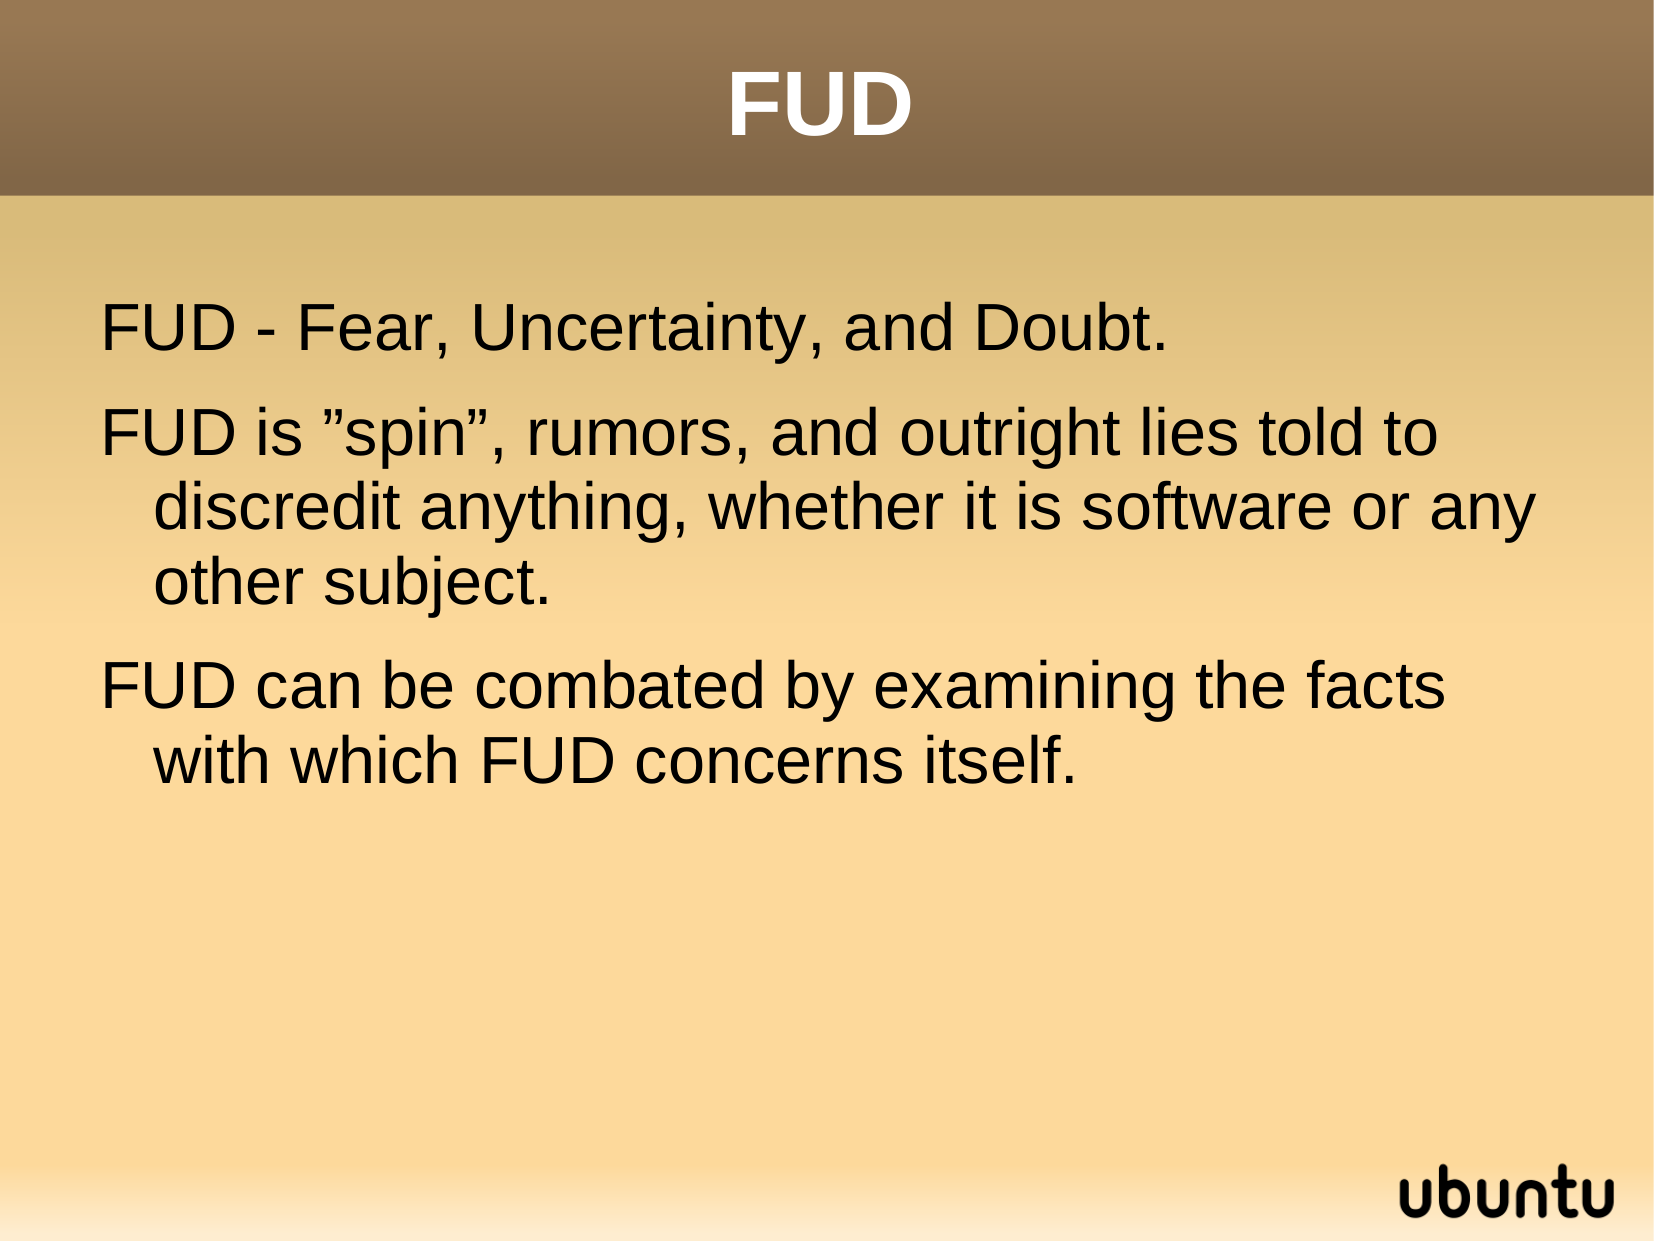

# FUD
FUD - Fear, Uncertainty, and Doubt.
FUD is ”spin”, rumors, and outright lies told to discredit anything, whether it is software or any other subject.
FUD can be combated by examining the facts with which FUD concerns itself.